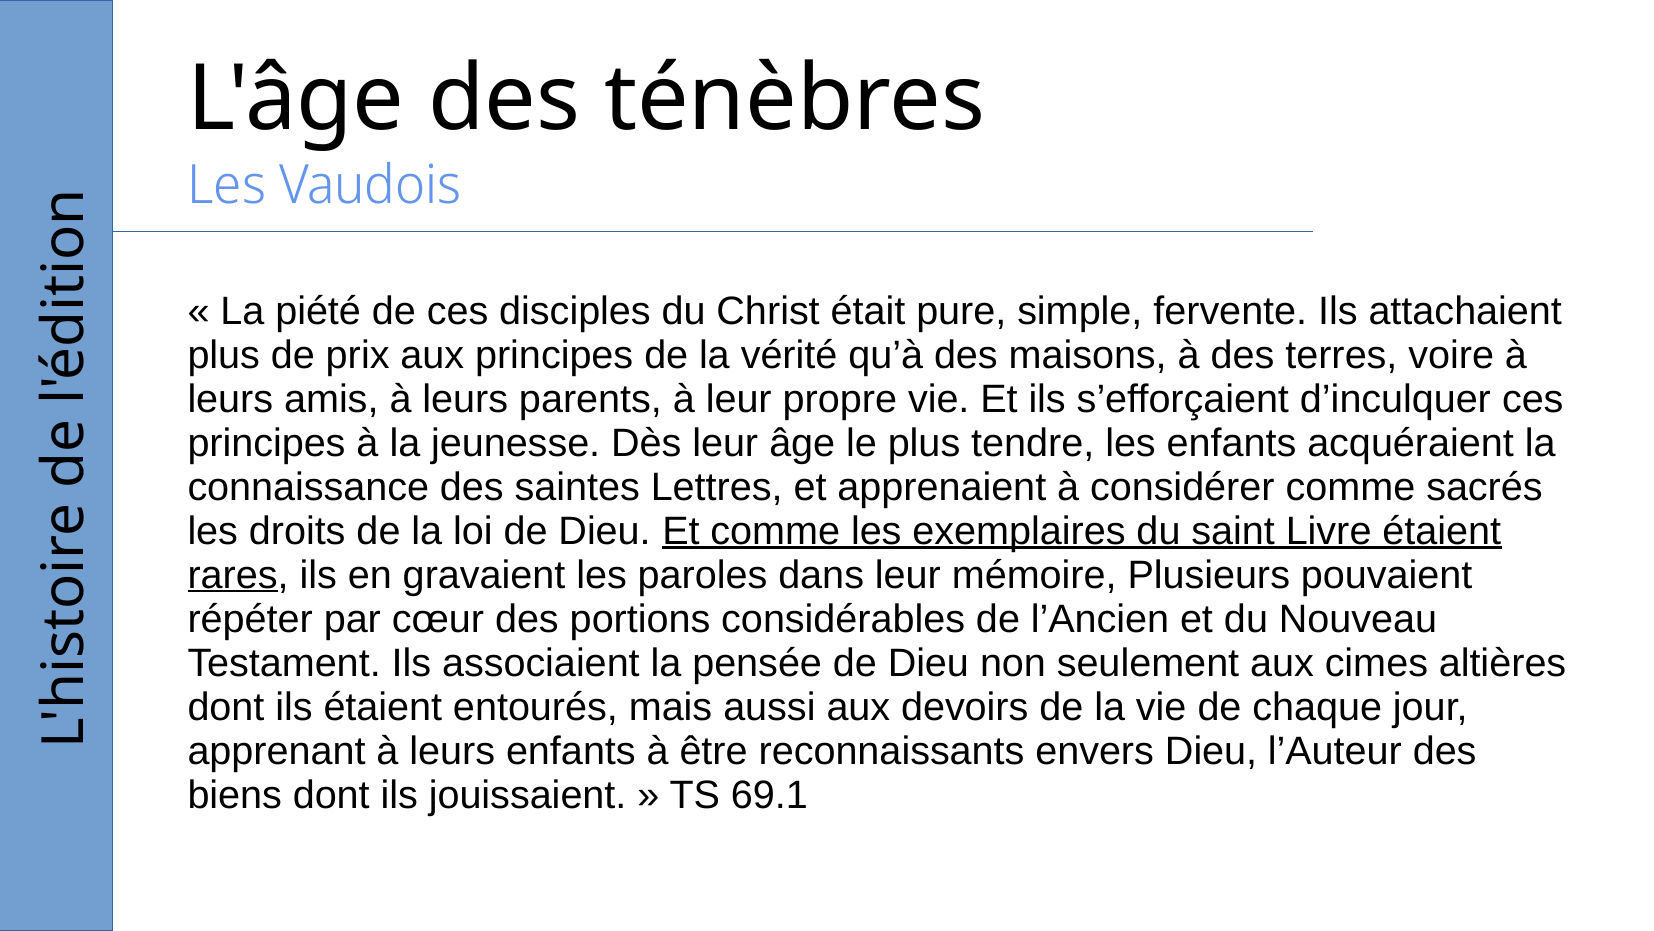

# L'âge des ténèbres
Les Vaudois
« La piété de ces disciples du Christ était pure, simple, fervente. Ils attachaient plus de prix aux principes de la vérité qu’à des maisons, à des terres, voire à leurs amis, à leurs parents, à leur propre vie. Et ils s’efforçaient d’inculquer ces principes à la jeunesse. Dès leur âge le plus tendre, les enfants acquéraient la connaissance des saintes Lettres, et apprenaient à considérer comme sacrés les droits de la loi de Dieu. Et comme les exemplaires du saint Livre étaient rares, ils en gravaient les paroles dans leur mémoire, Plusieurs pouvaient répéter par cœur des portions considérables de l’Ancien et du Nouveau Testament. Ils associaient la pensée de Dieu non seulement aux cimes altières dont ils étaient entourés, mais aussi aux devoirs de la vie de chaque jour, apprenant à leurs enfants à être reconnaissants envers Dieu, l’Auteur des biens dont ils jouissaient. » TS 69.1
L'histoire de l'édition